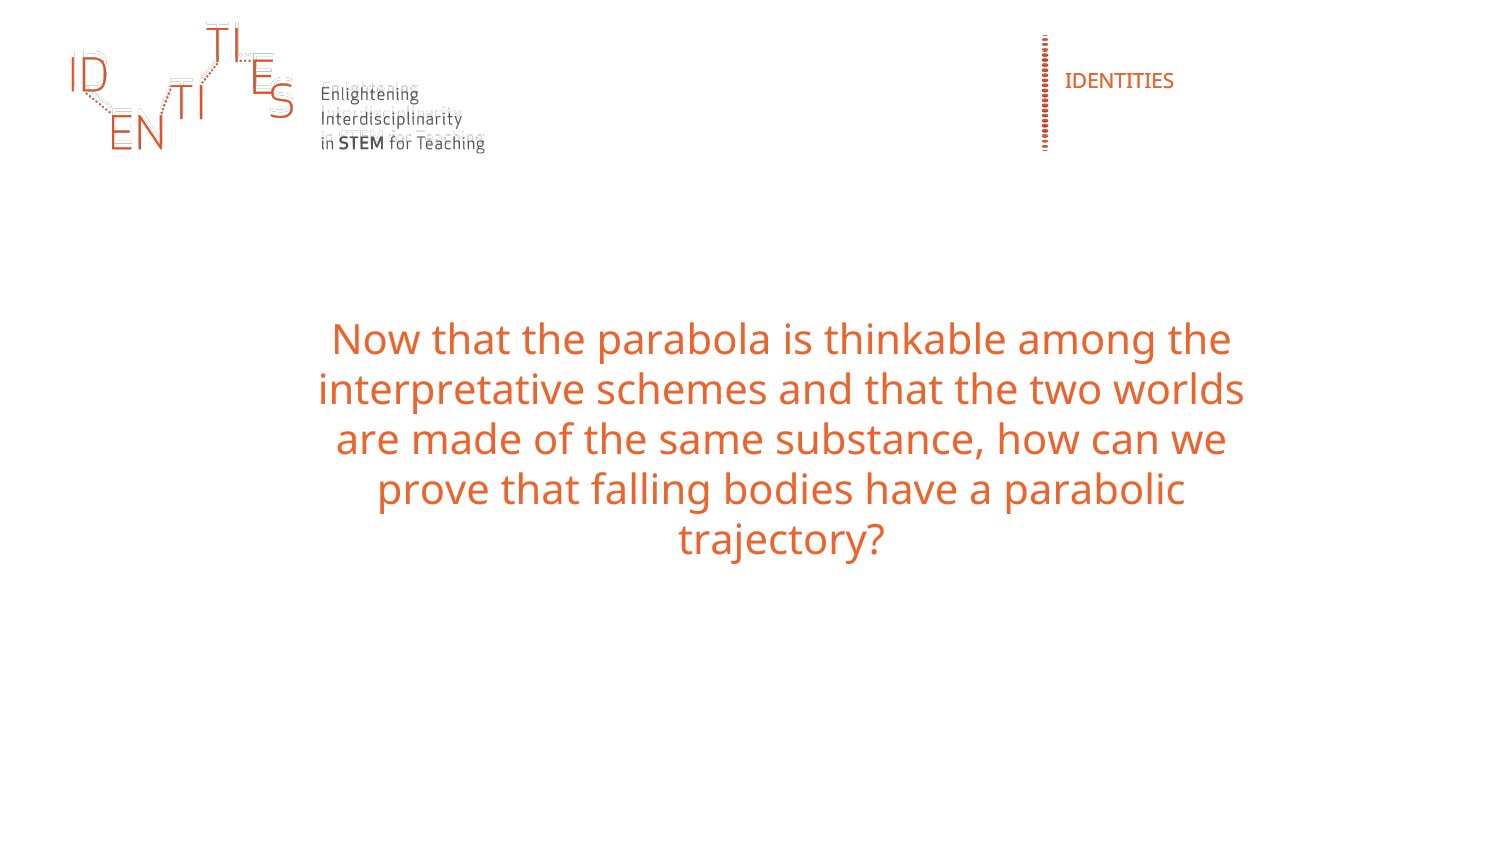

IDENTITIES
IDENTITIES
Now that the parabola is thinkable among the interpretative schemes and that the two worlds are made of the same substance, how can we prove that falling bodies have a parabolic trajectory?